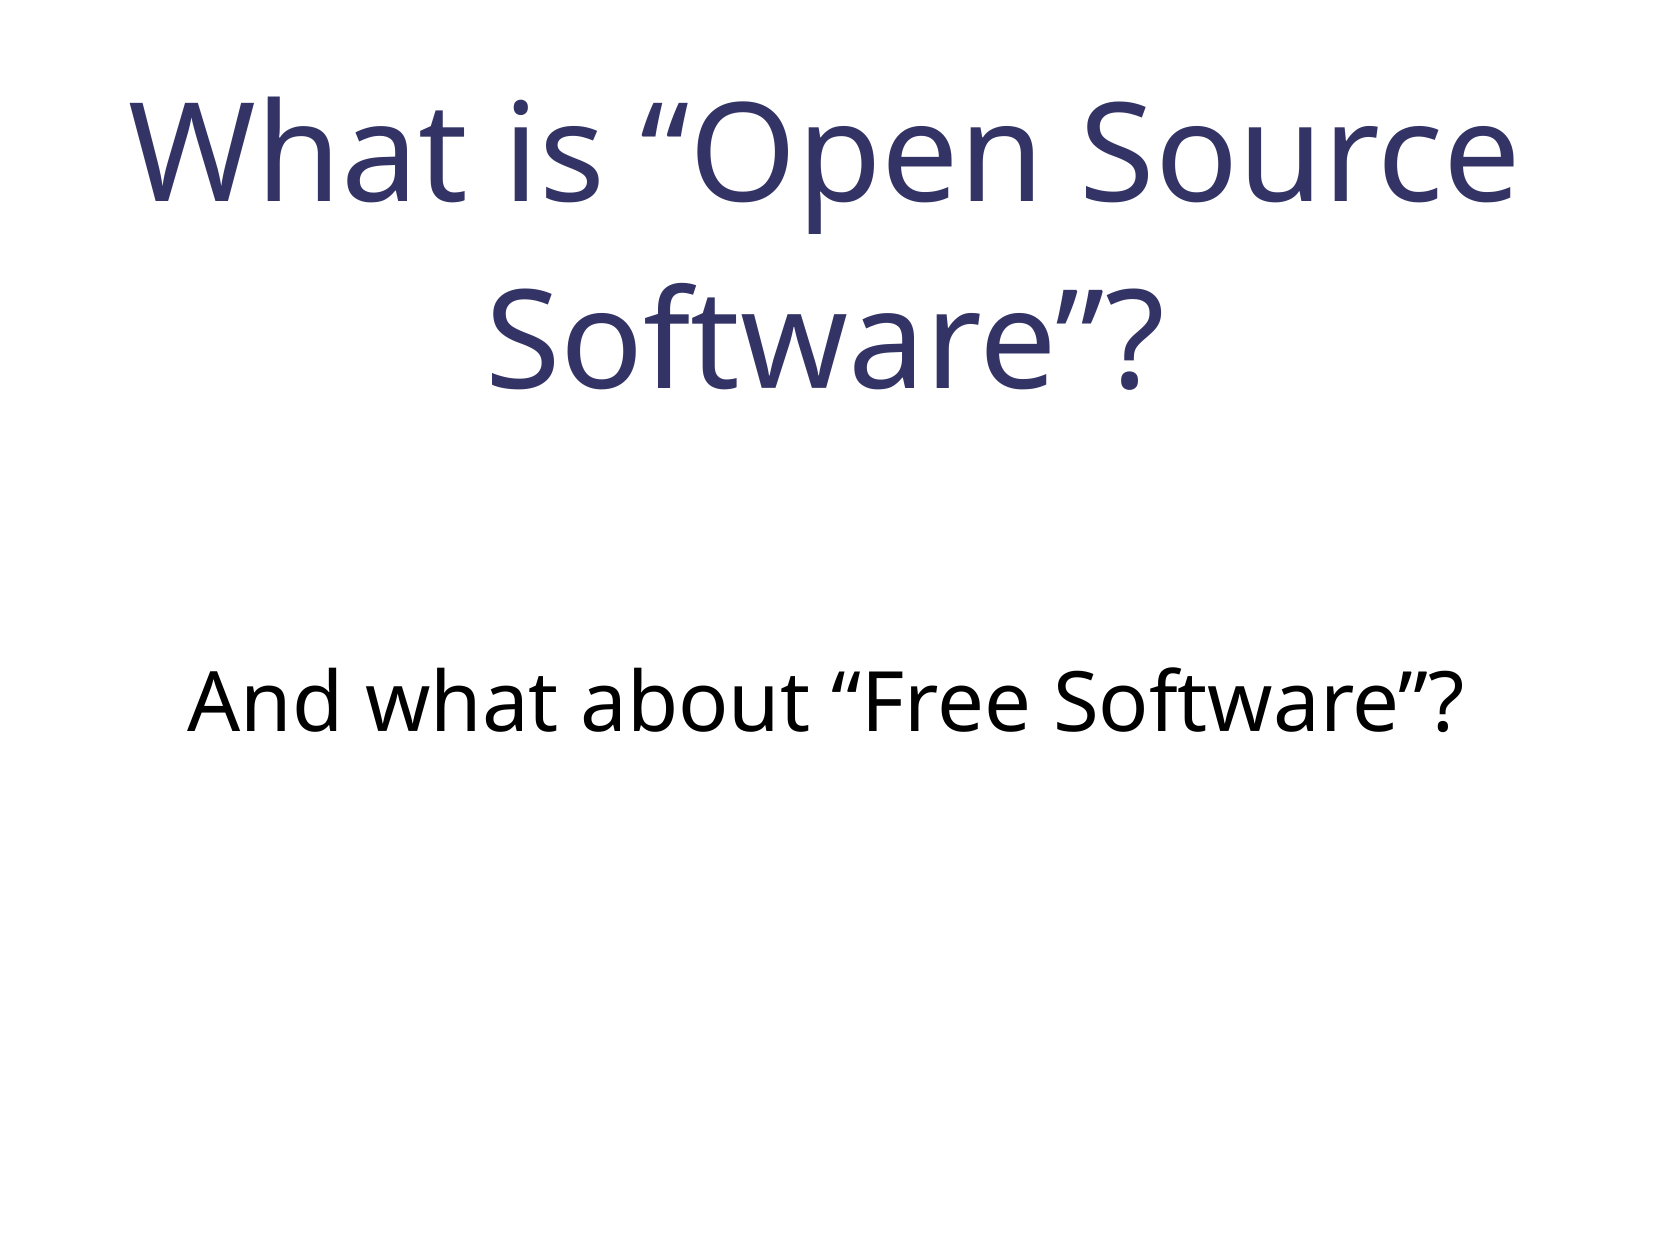

# What is “Open Source Software”?
And what about “Free Software”?